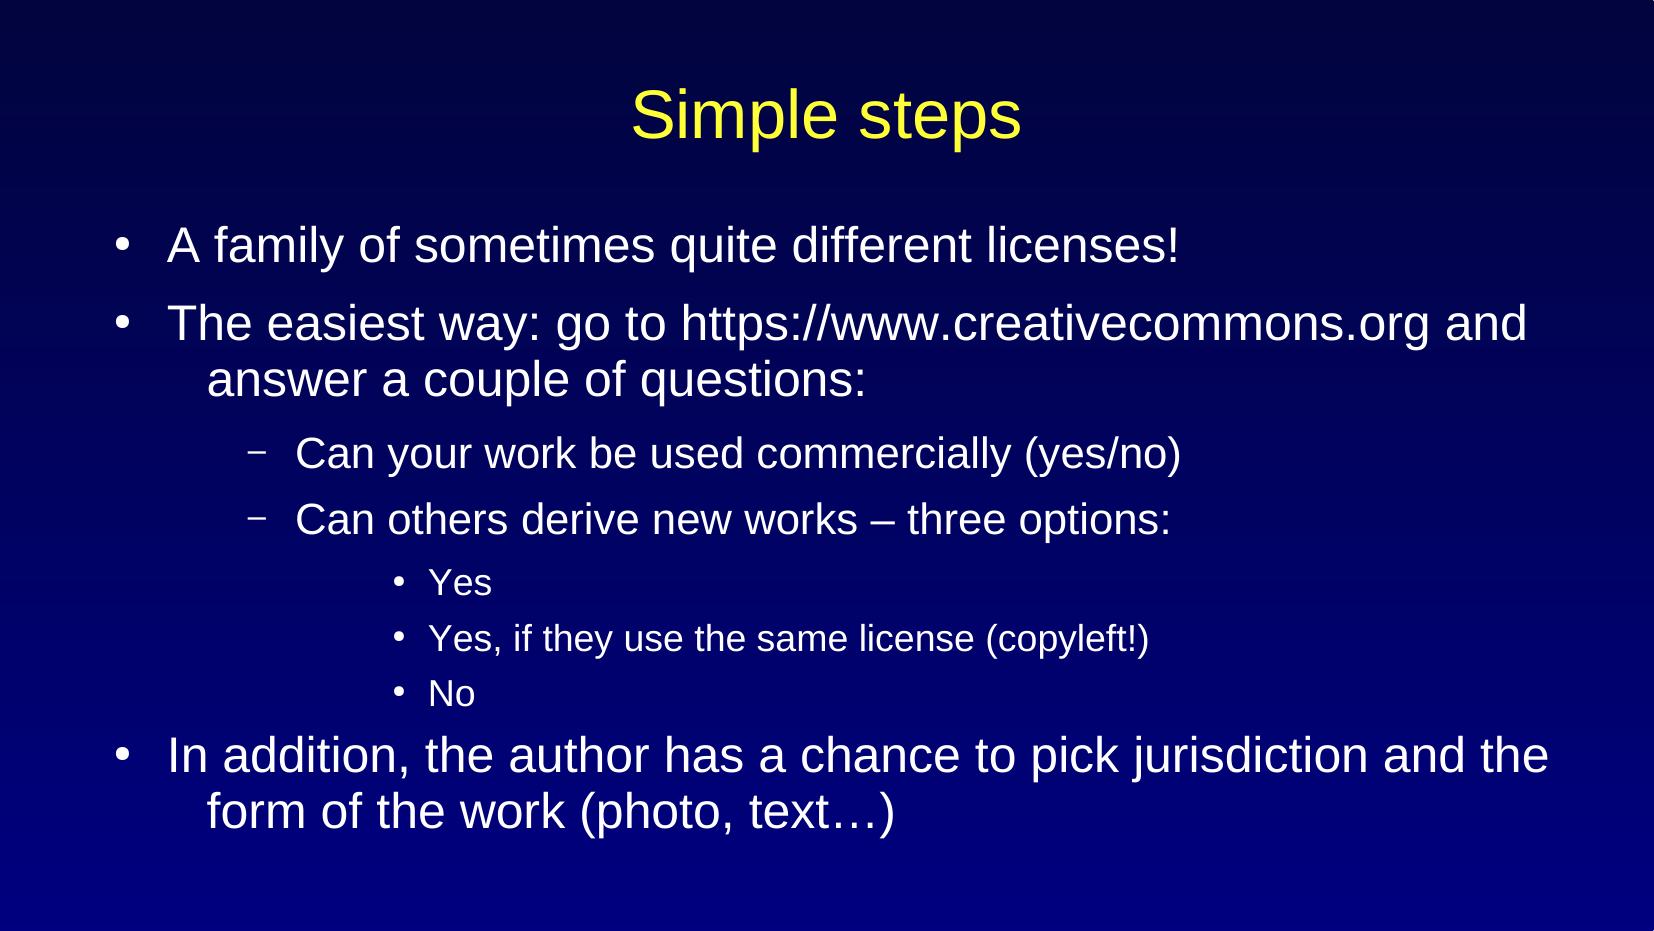

# Simple steps
A family of sometimes quite different licenses!
The easiest way: go to https://www.creativecommons.org and answer a couple of questions:
Can your work be used commercially (yes/no)
Can others derive new works – three options:
Yes
Yes, if they use the same license (copyleft!)
No
In addition, the author has a chance to pick jurisdiction and the form of the work (photo, text…)